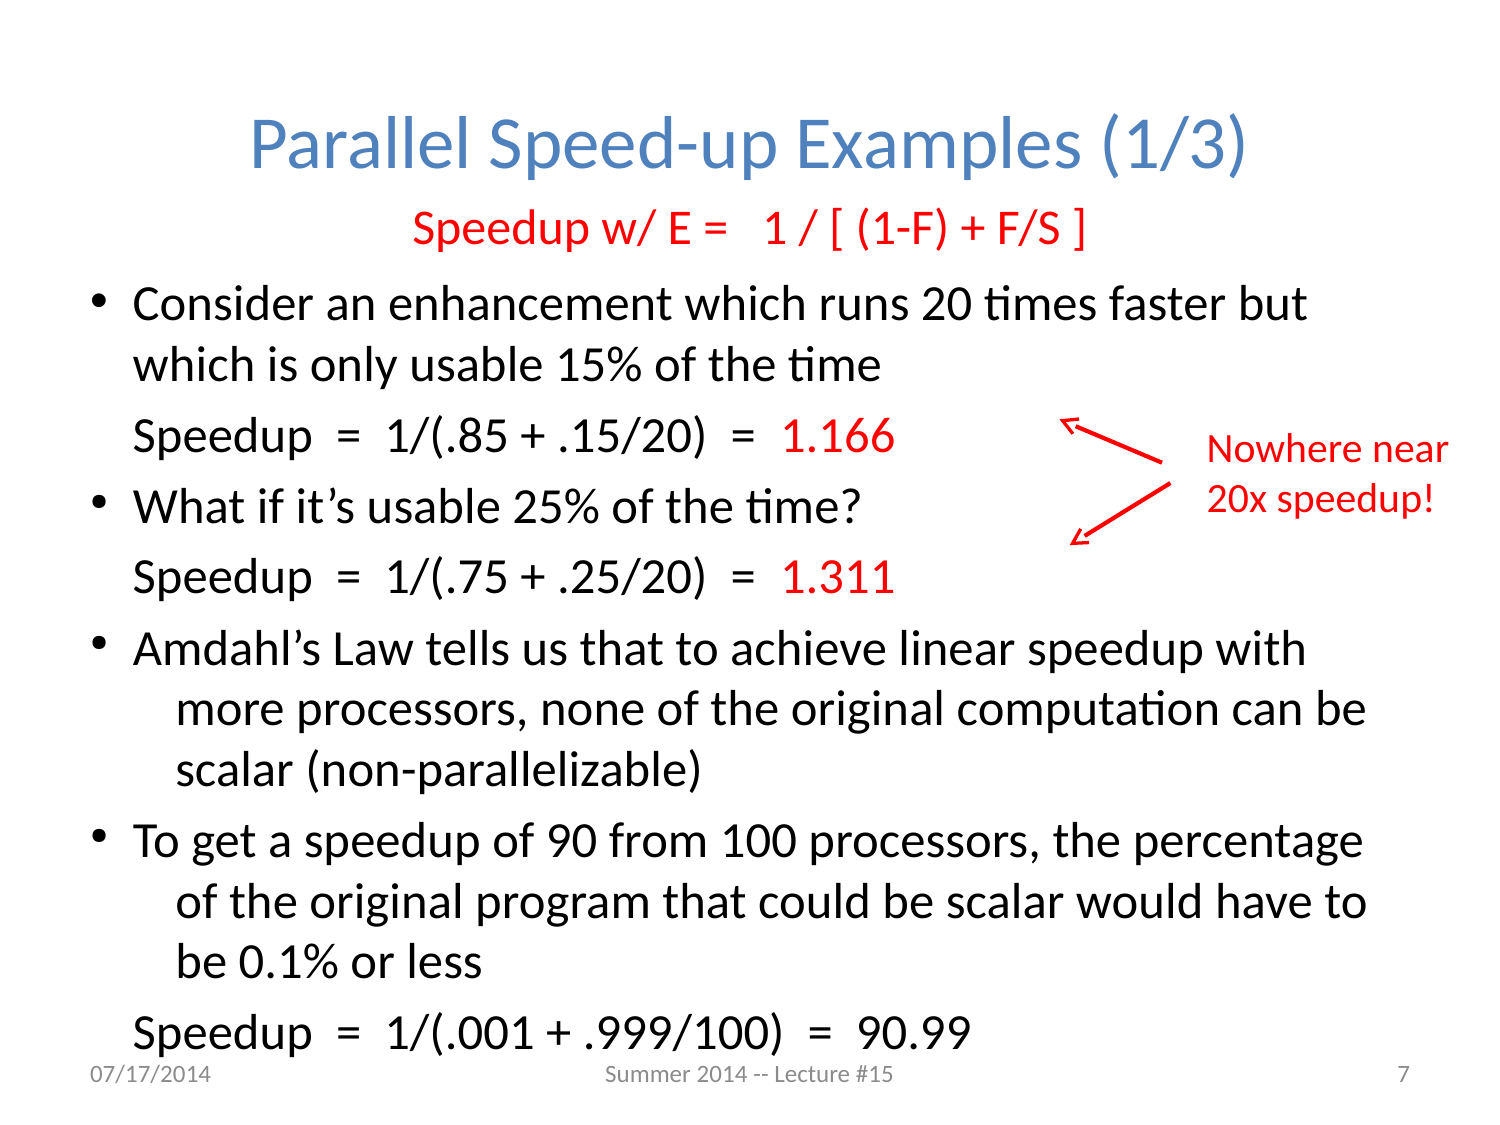

# Parallel Speed-up Examples (1/3)
Speedup w/ E = 1 / [ (1-F) + F/S ]
Consider an enhancement which runs 20 times faster but which is only usable 15% of the time
		Speedup = 1/(.85 + .15/20) = 1.166
What if it’s usable 25% of the time?
		Speedup = 1/(.75 + .25/20) = 1.311
Amdahl’s Law tells us that to achieve linear speedup with more processors, none of the original computation can be scalar (non-parallelizable)
To get a speedup of 90 from 100 processors, the percentage of the original program that could be scalar would have to be 0.1% or less
		Speedup = 1/(.001 + .999/100) = 90.99
Nowhere near
20x speedup!
07/17/2014
Summer 2014 -- Lecture #15